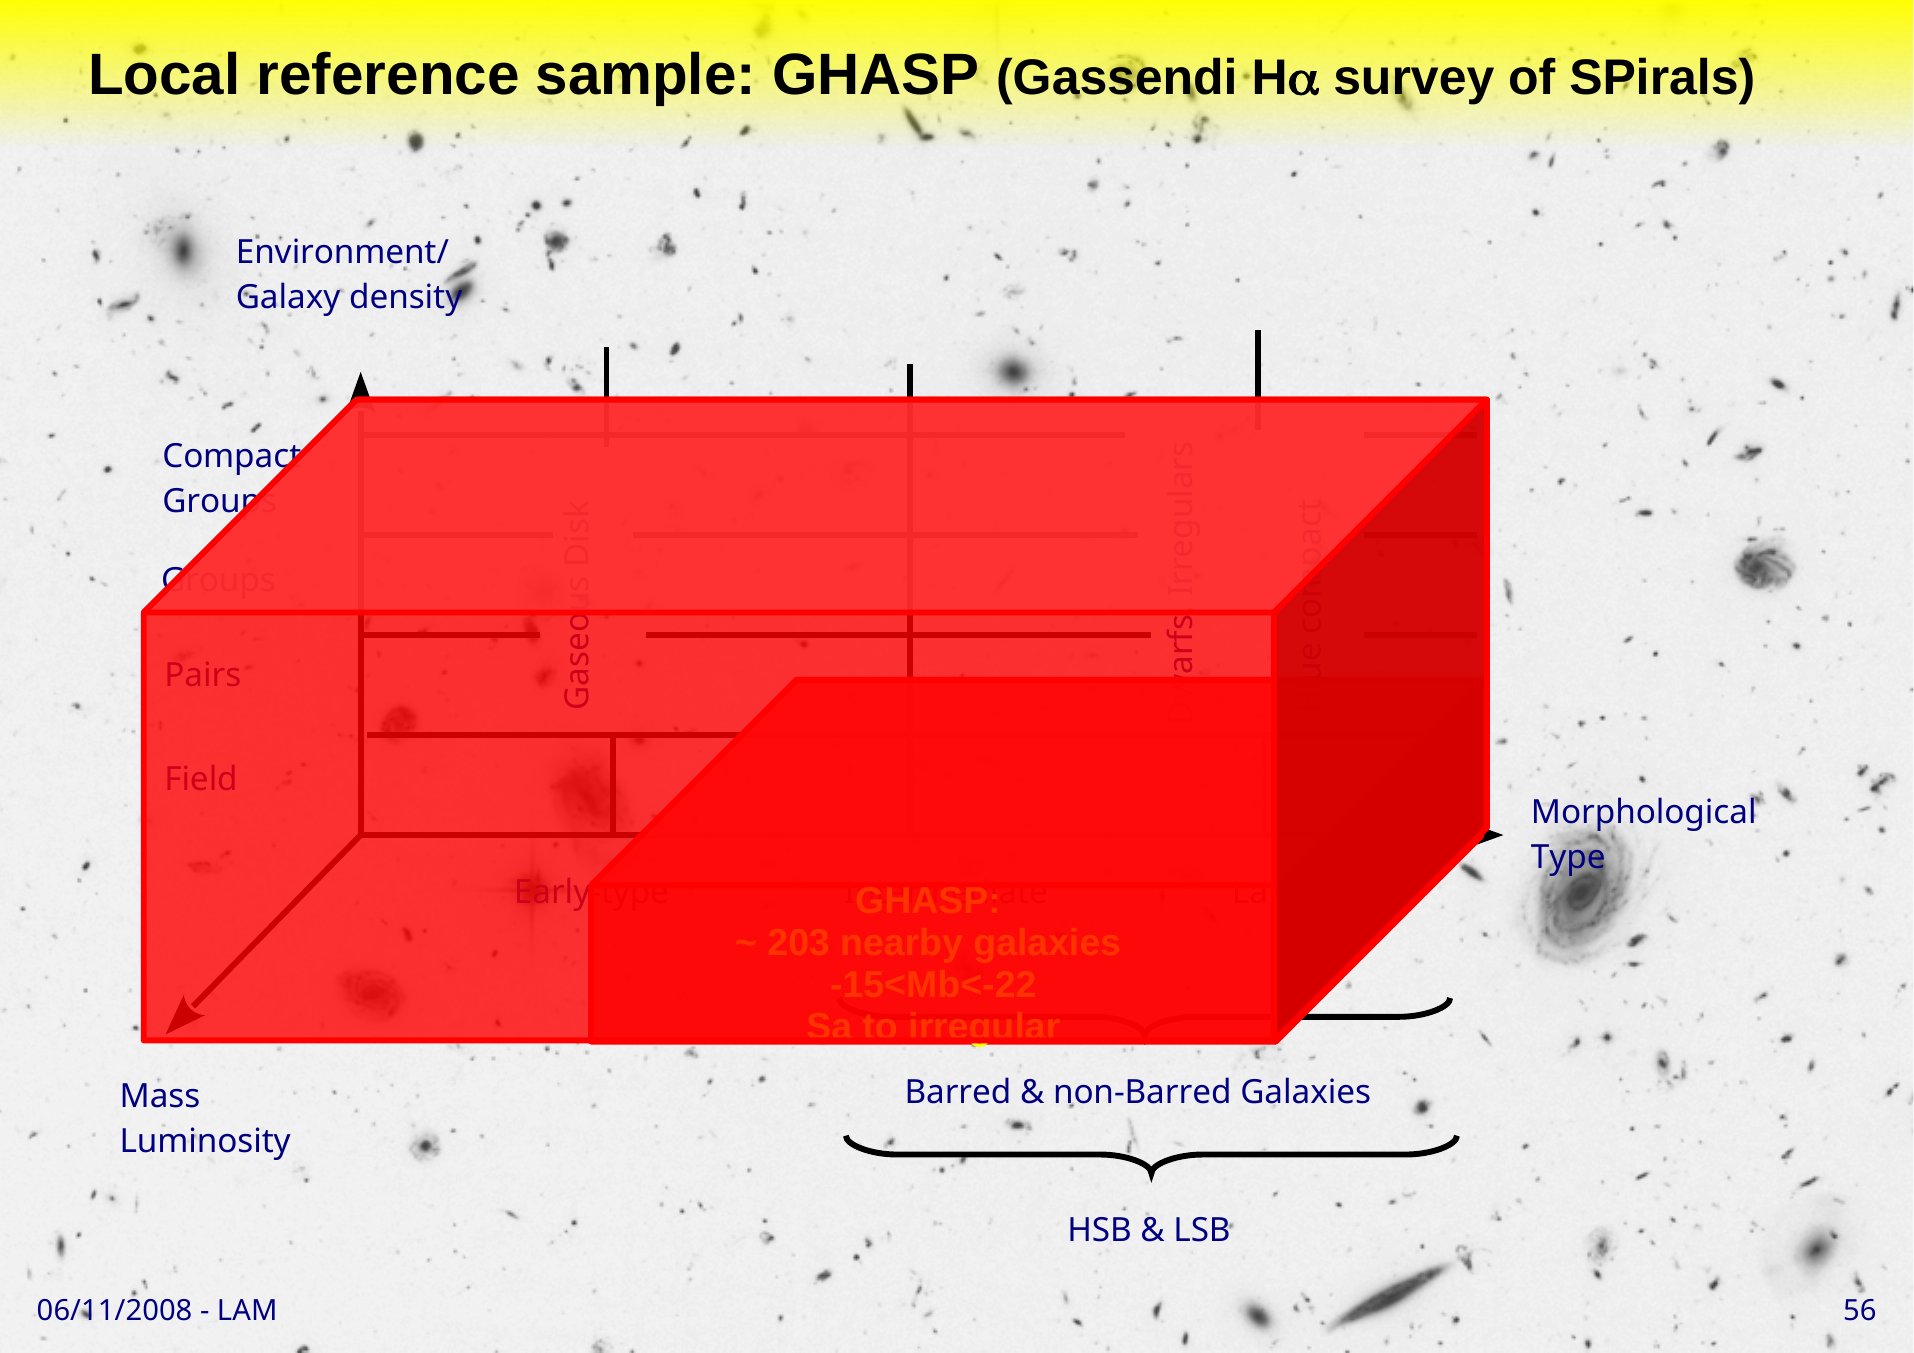

# Local reference sample: GHASP (Gassendi Hα survey of SPirals)
Environment/
Galaxy density
Gaseous Disk
Compact Groups
Blue compact
Dwarfs, Irregulars
Groups
Pairs
GHASP:
~ 203 nearby galaxies
-15<Mb<-22
Sa to irregular
Morphological Type
Field
Early-type
Intermediate
Late-type
Barred & non-Barred Galaxies
Mass Luminosity
HSB & LSB
56
06/11/2008 - LAM